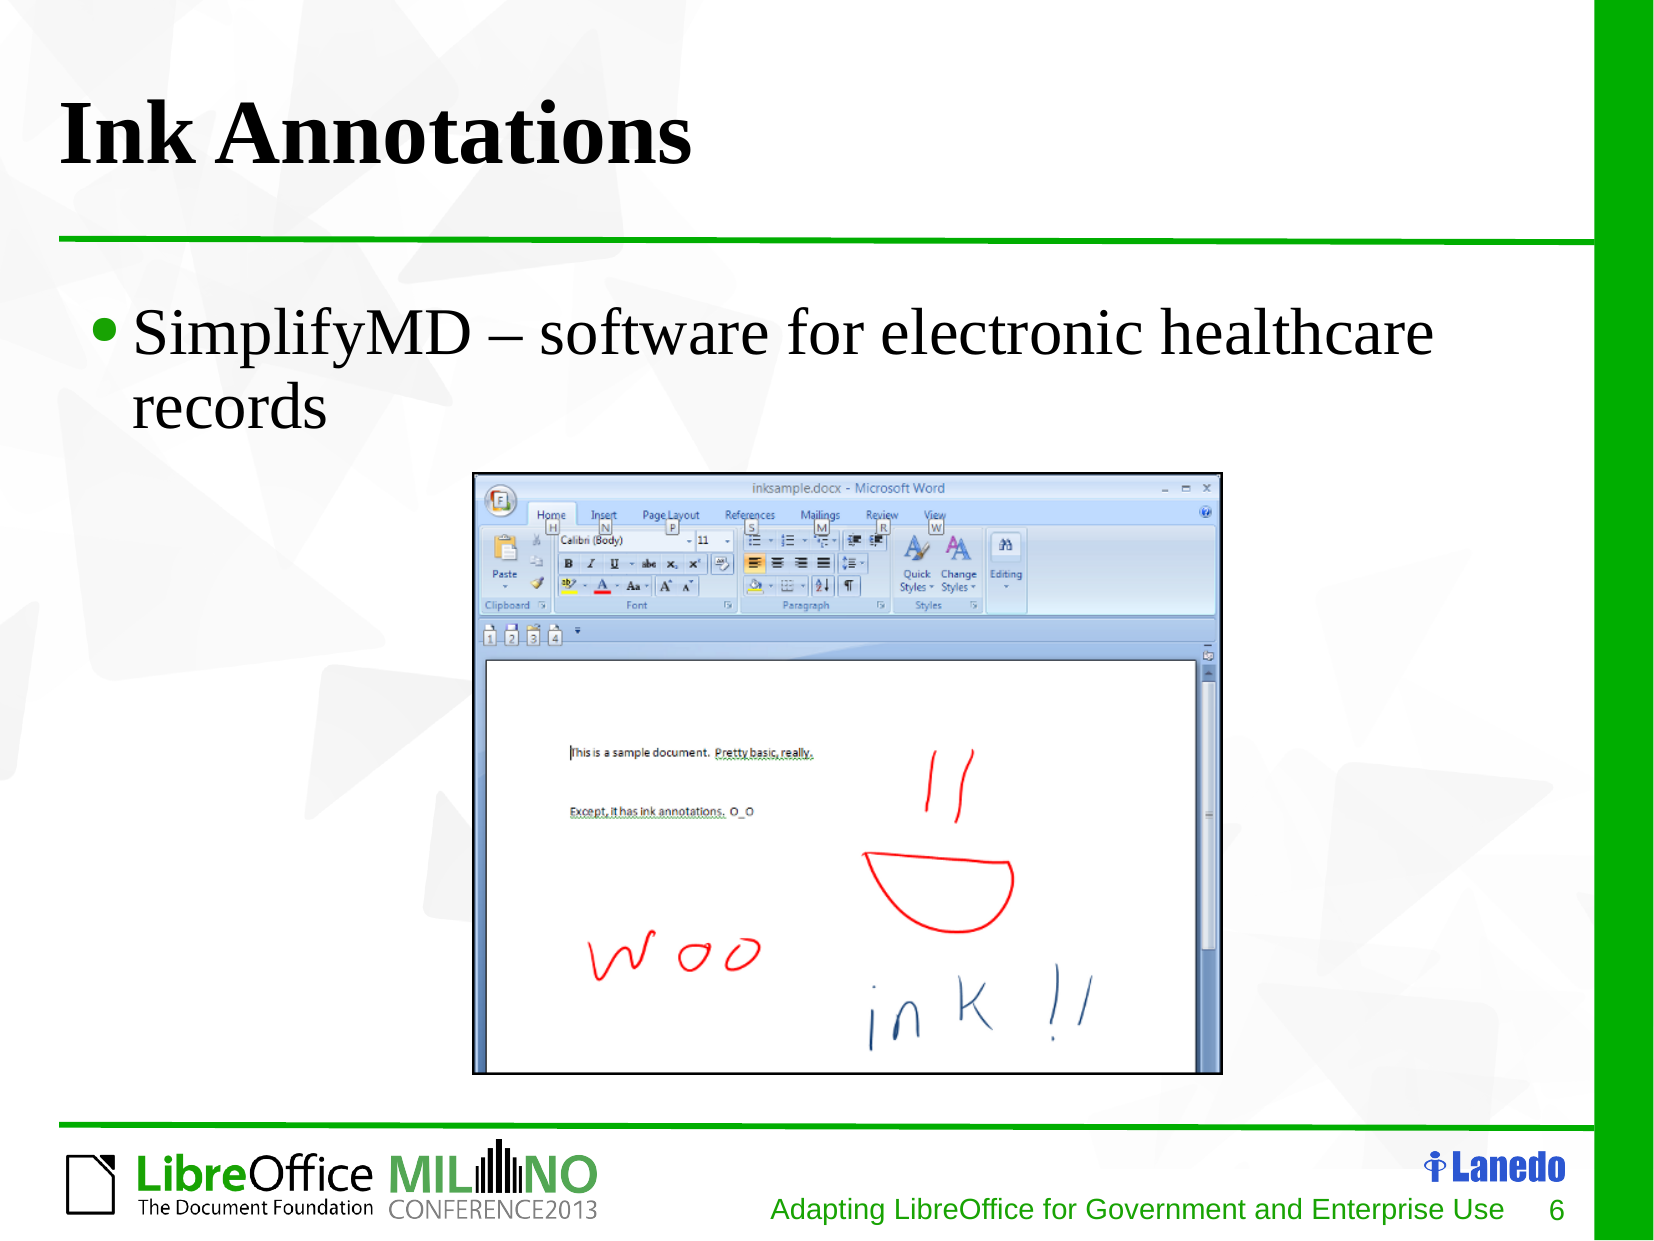

# Ink Annotations
SimplifyMD – software for electronic healthcare records
Adapting LibreOffice for Government and Enterprise Use
6